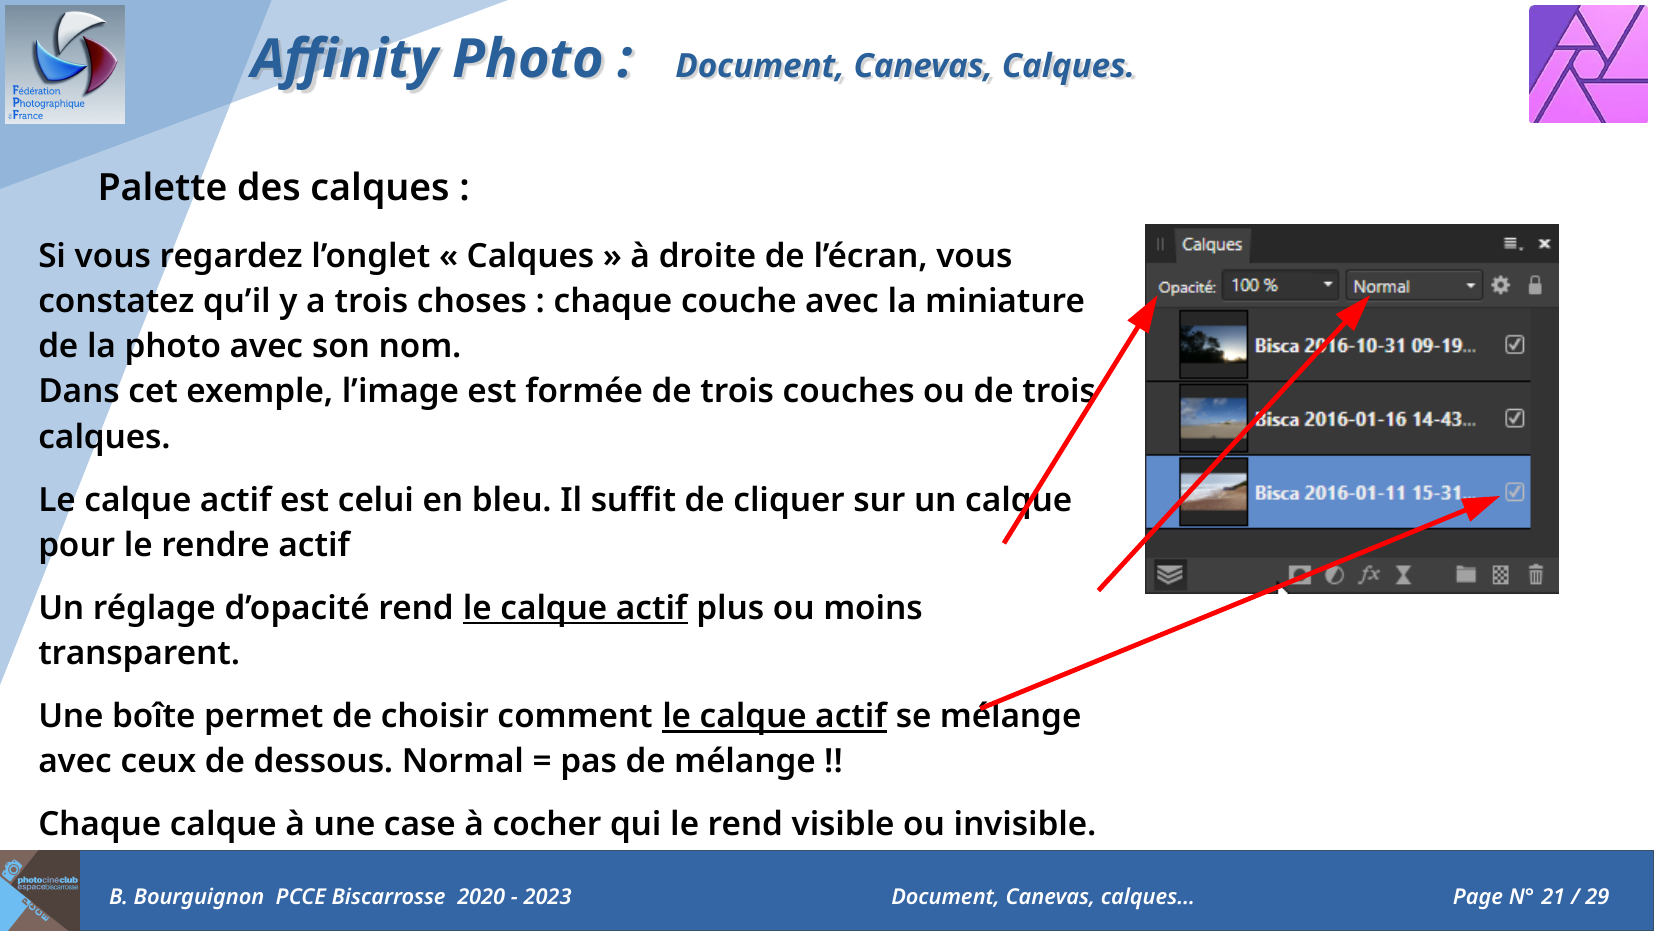

Palette des calques :
Si vous regardez l’onglet « Calques » à droite de l’écran, vous constatez qu’il y a trois choses : chaque couche avec la miniature de la photo avec son nom.
Dans cet exemple, l’image est formée de trois couches ou de trois calques.
Le calque actif est celui en bleu. Il suffit de cliquer sur un calque pour le rendre actif
Un réglage d’opacité rend le calque actif plus ou moins transparent.
Une boîte permet de choisir comment le calque actif se mélange avec ceux de dessous. Normal = pas de mélange !!
Chaque calque à une case à cocher qui le rend visible ou invisible.